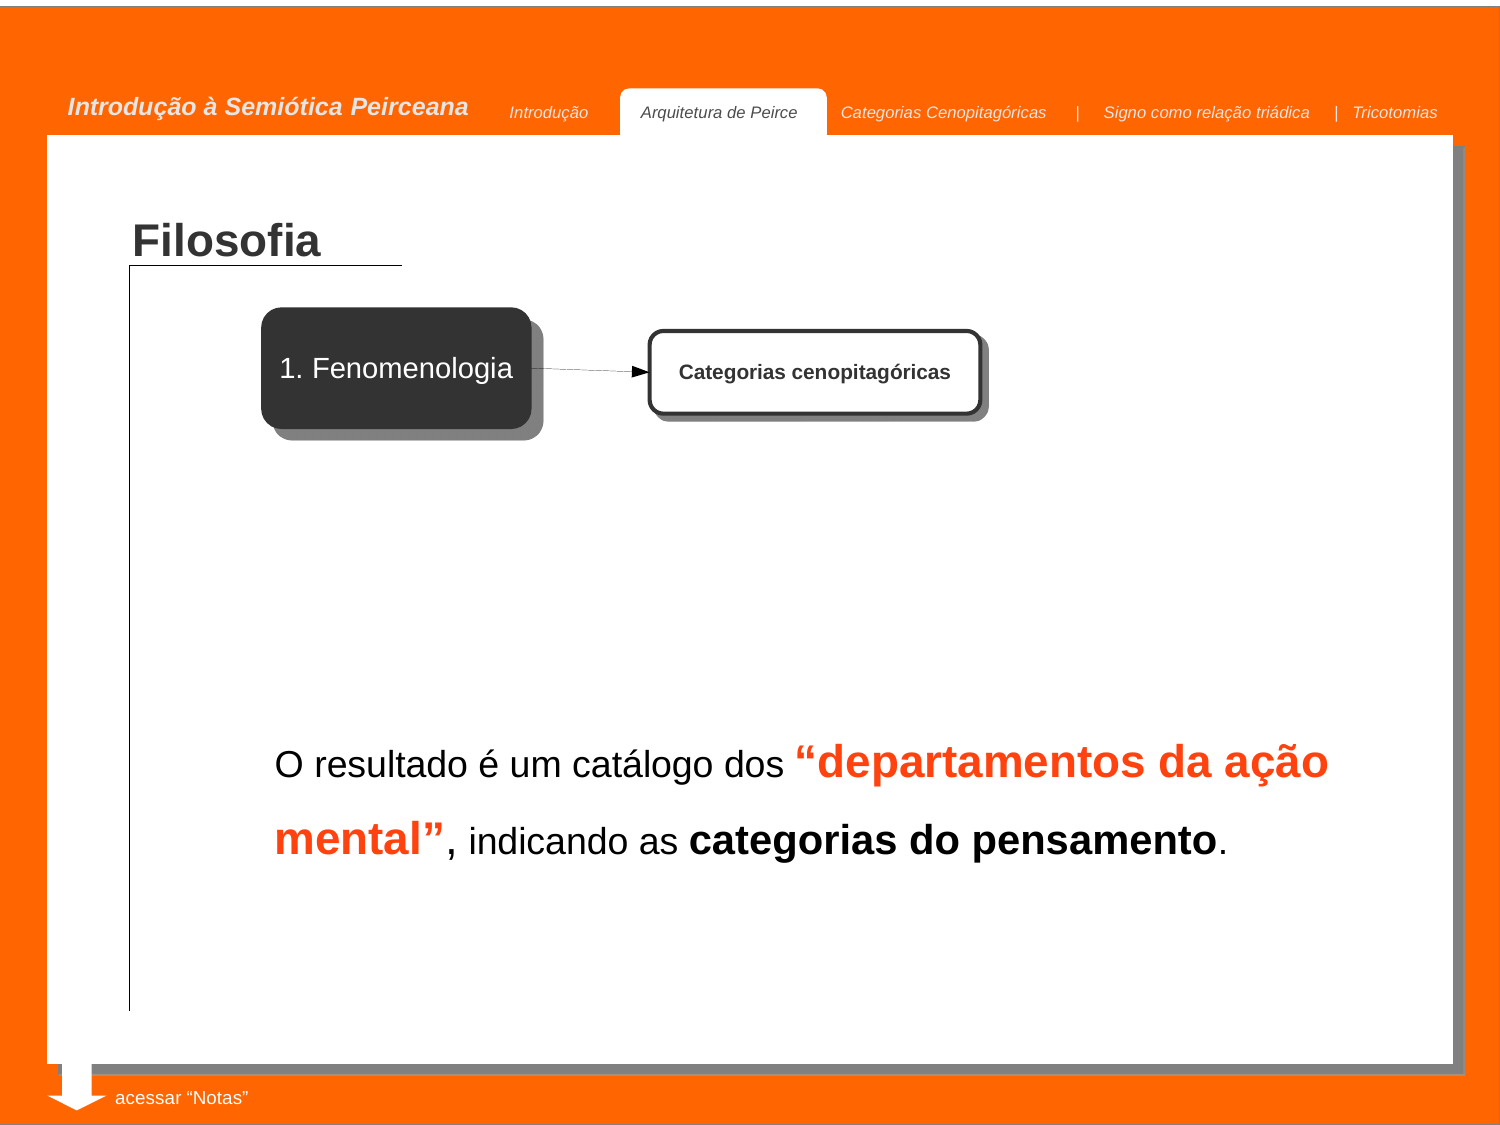

Filosofia
1. Fenomenologia
Categorias cenopitagóricas
O resultado é um catálogo dos “departamentos da ação mental”, indicando as categorias do pensamento.
acessar “Notas”